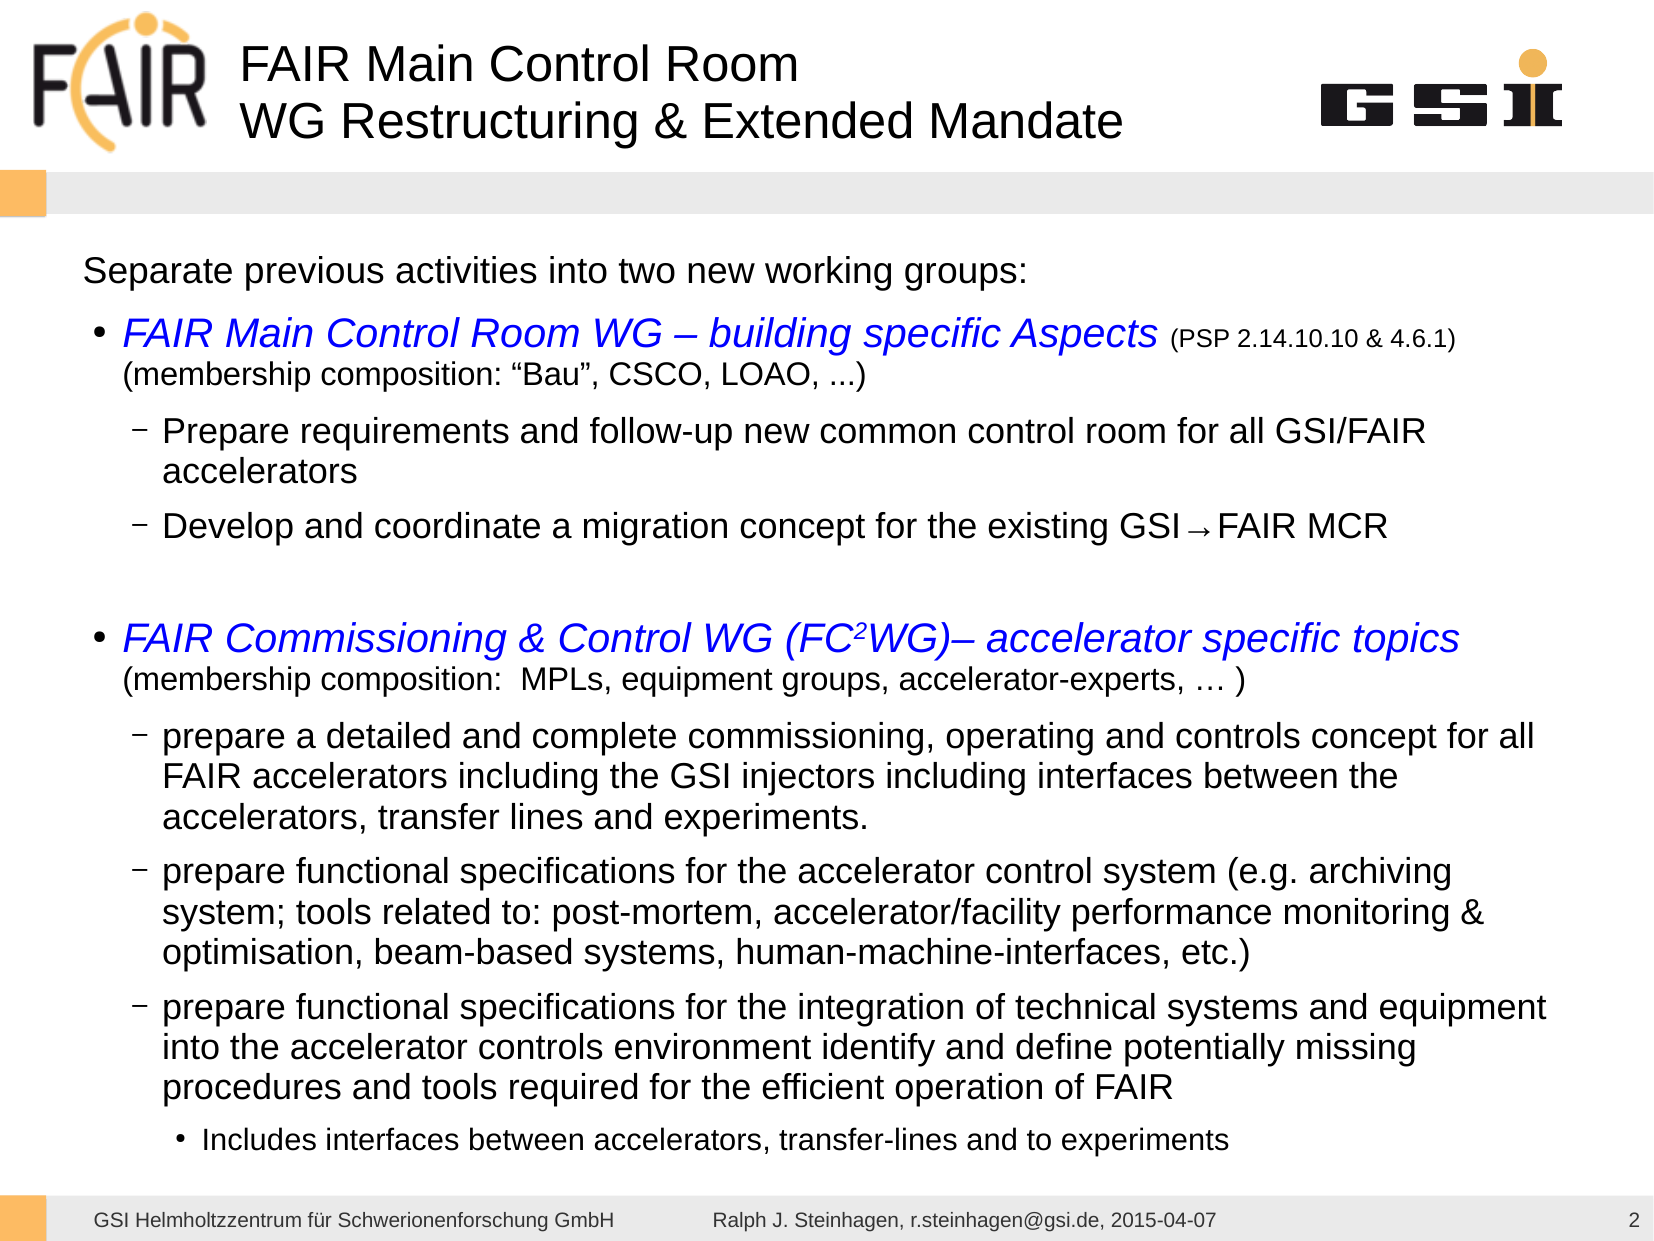

# FAIR Main Control Room WG Restructuring & Extended Mandate
Separate previous activities into two new working groups:
FAIR Main Control Room WG – building specific Aspects (PSP 2.14.10.10 & 4.6.1) (membership composition: “Bau”, CSCO, LOAO, ...)
Prepare requirements and follow-up new common control room for all GSI/FAIR accelerators
Develop and coordinate a migration concept for the existing GSI→FAIR MCR
FAIR Commissioning & Control WG (FC2WG)– accelerator specific topics (membership composition: MPLs, equipment groups, accelerator-experts, … )
prepare a detailed and complete commissioning, operating and controls concept for all FAIR accelerators including the GSI injectors including interfaces between the accelerators, transfer lines and experiments.
prepare functional specifications for the accelerator control system (e.g. archiving system; tools related to: post-mortem, accelerator/facility performance monitoring & optimisation, beam-based systems, human-machine-interfaces, etc.)
prepare functional specifications for the integration of technical systems and equipment into the accelerator controls environment identify and define potentially missing procedures and tools required for the efficient operation of FAIR
Includes interfaces between accelerators, transfer-lines and to experiments